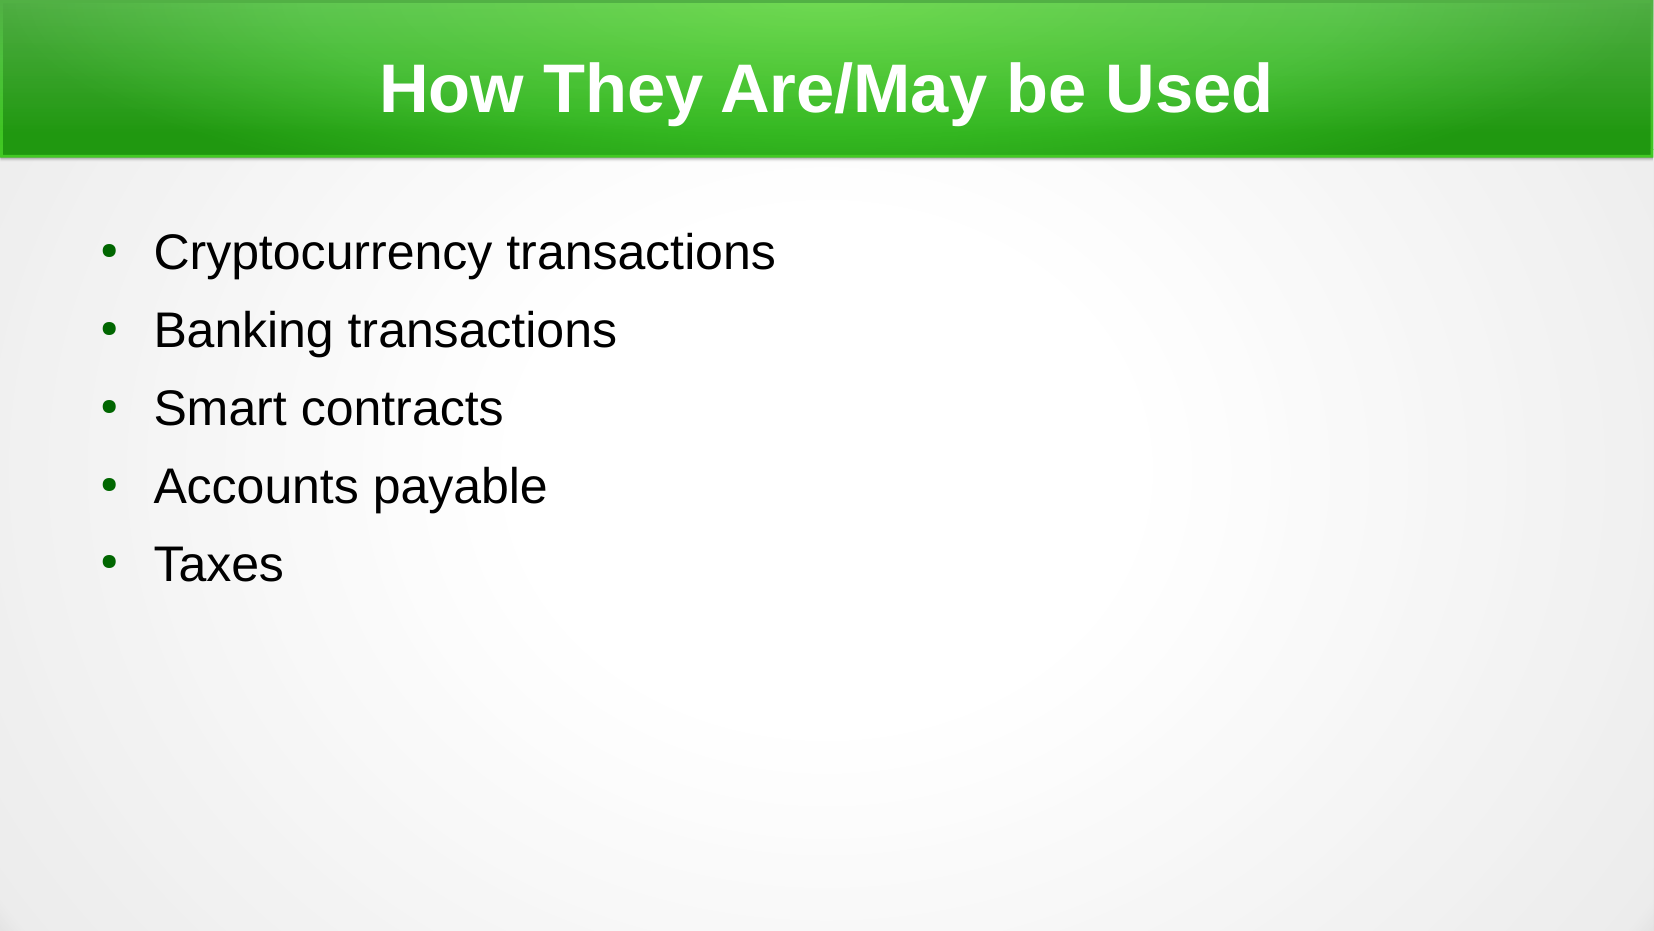

# How They Are/May be Used
Cryptocurrency transactions
Banking transactions
Smart contracts
Accounts payable
Taxes